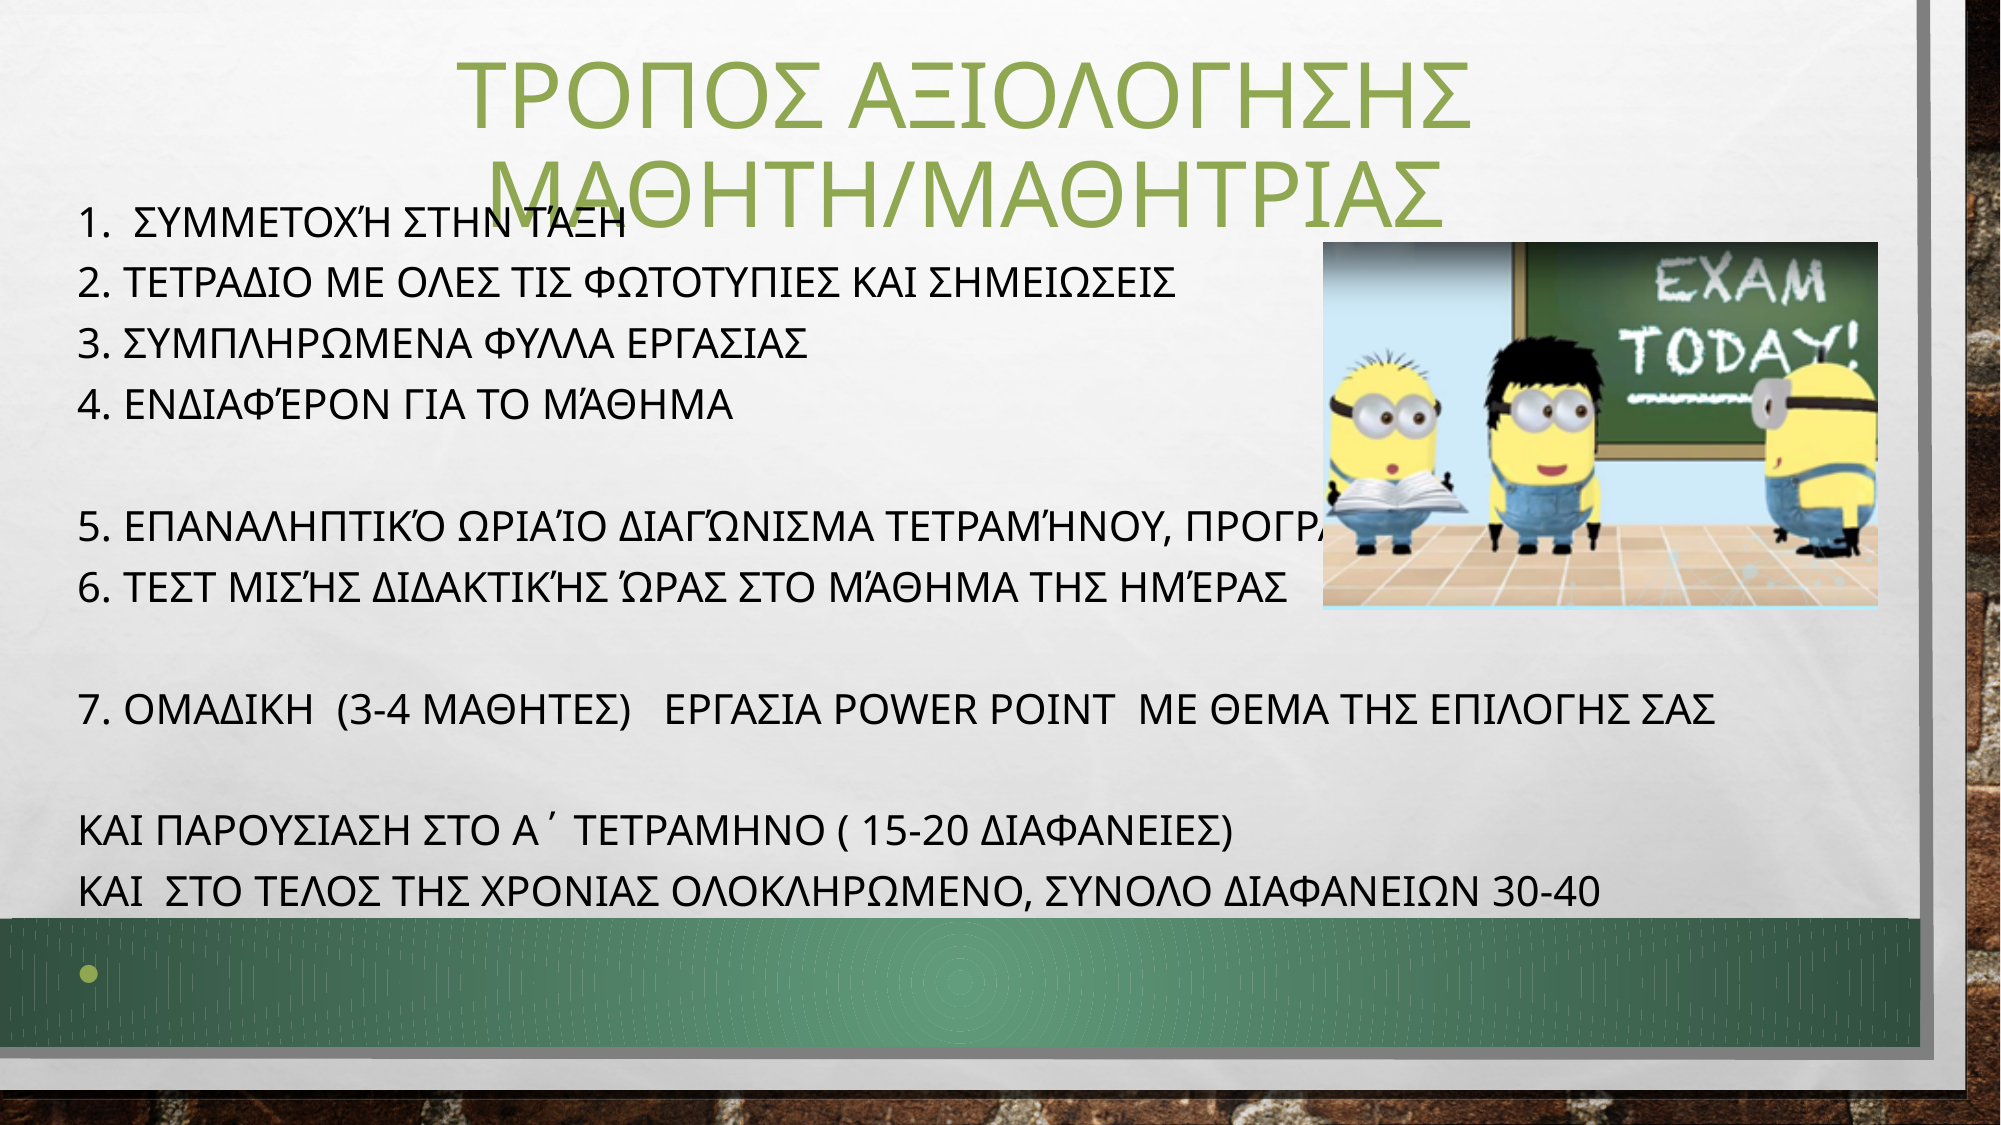

# ΤΡΟΠΟΣ ΑΞΙΟΛΟΓΗΣΗΣ ΜΑΘΗΤΗ/ΜΑΘΗΤΡΙΑΣ
1. Συμμετοχή στην τάξη
2. ΤΕΤΡΑΔΙΟ ΜΕ ΟΛΕΣ ΤΙΣ ΦΩΤΟΤΥΠΙΕΣ ΚΑΙ ΣΗΜΕΙΩΣΕΙΣ
3. ΣΥΜΠΛΗΡΩΜΕΝΑ ΦΥΛΛΑ ΕΡΓΑΣΙΑΣ
4. Ενδιαφέρον για το μάθημα
5. Επαναληπτικό Ωριαίο Διαγώνισμα Τετραμήνου, προγραμματισμένο
6. ΤΕΣΤ μισής Διδακτικής ώρας στο μάθημα της ημέρας
7. ΟΜΑΔΙΚΗ (3-4 μαθητεσ) ΕΡΓΑΣΙΑ POWER POINT με θεμα της επιλογησ σας
ΚΑΙ ΠΑΡΟΥΣΙΑΣΗ ΣΤΟ Α΄ ΤΕΤΡΑΜΗΝΟ ( 15-20 διαφανειεσ)
ΚΑΙ ΣΤΟ ΤΕΛΟΣ ΤΗΣ ΧΡΟΝΙΑΣ ΟΛΟΚΛΗΡΩΜΕΝΟ, ΣΥΝΟΛΟ ΔΙΑΦΑΝΕΙΩΝ 30-40